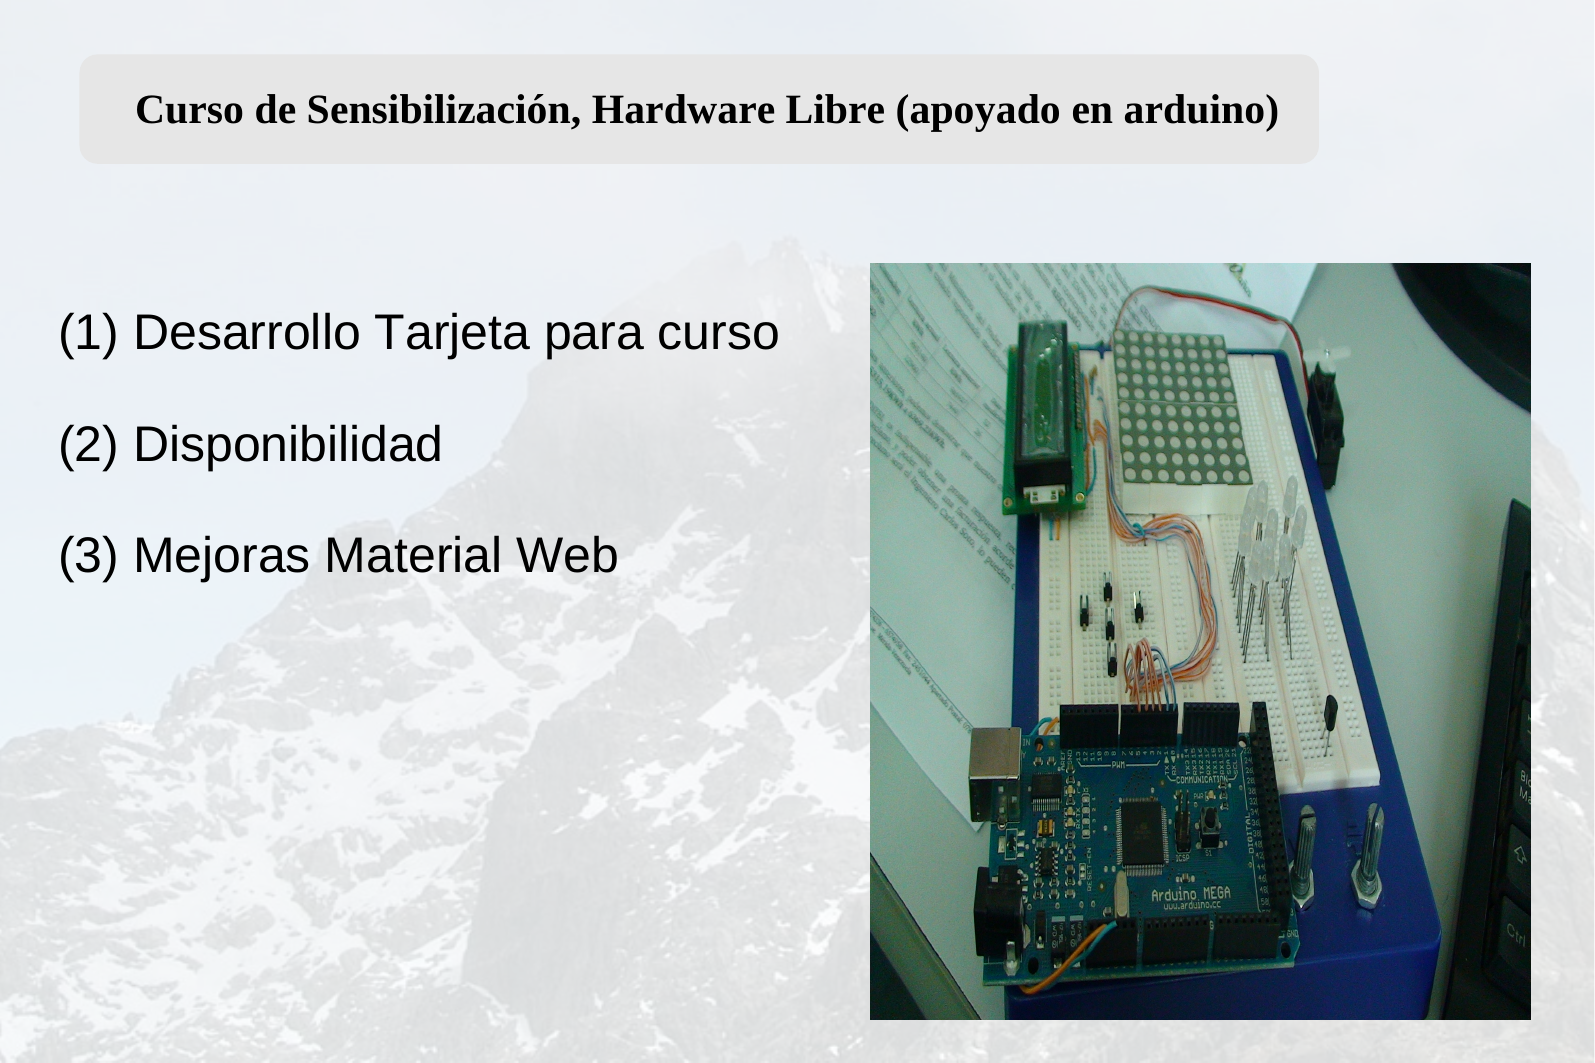

Curso de Sensibilización, Hardware Libre (apoyado en arduino)
(1) Desarrollo Tarjeta para curso
(2) Disponibilidad
(3) Mejoras Material Web